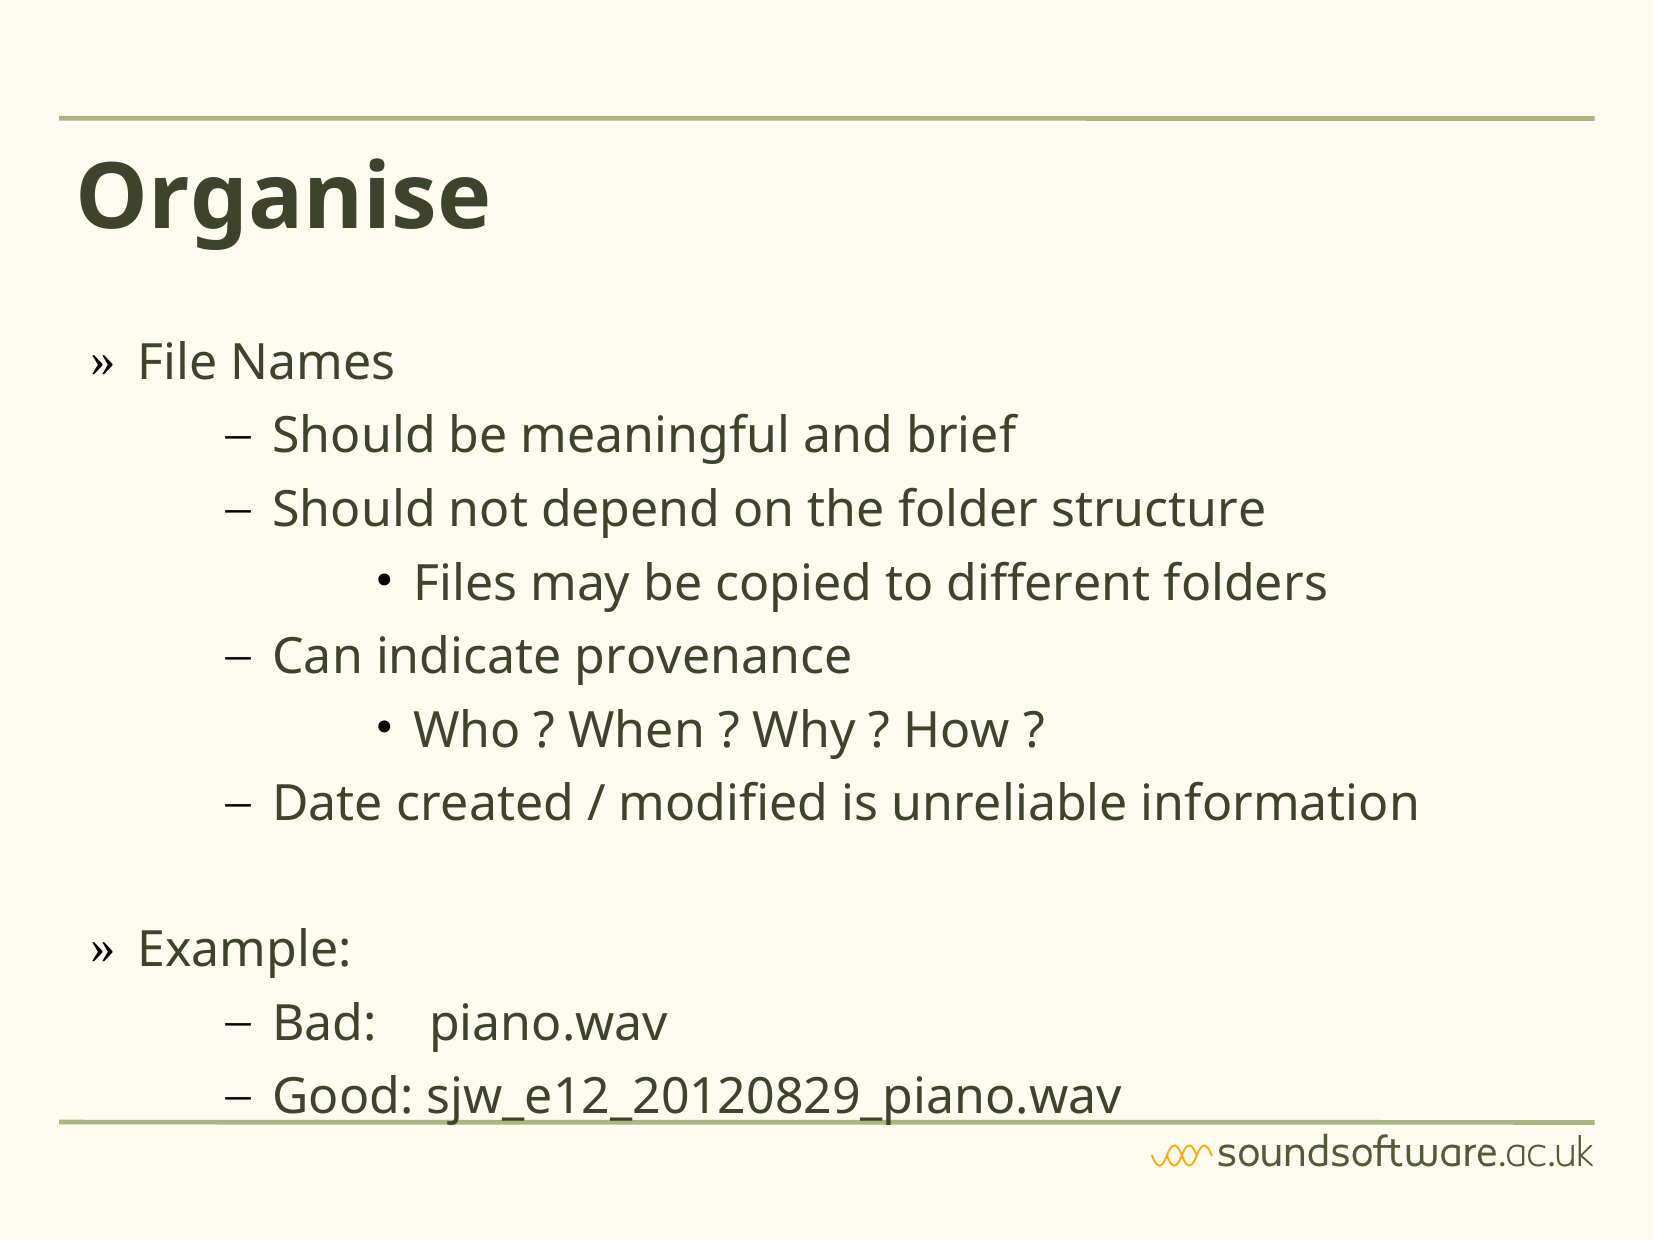

# Organise
File Names
Should be meaningful and brief
Should not depend on the folder structure
Files may be copied to different folders
Can indicate provenance
Who ? When ? Why ? How ?
Date created / modified is unreliable information
Example:
Bad: piano.wav
Good: sjw_e12_20120829_piano.wav